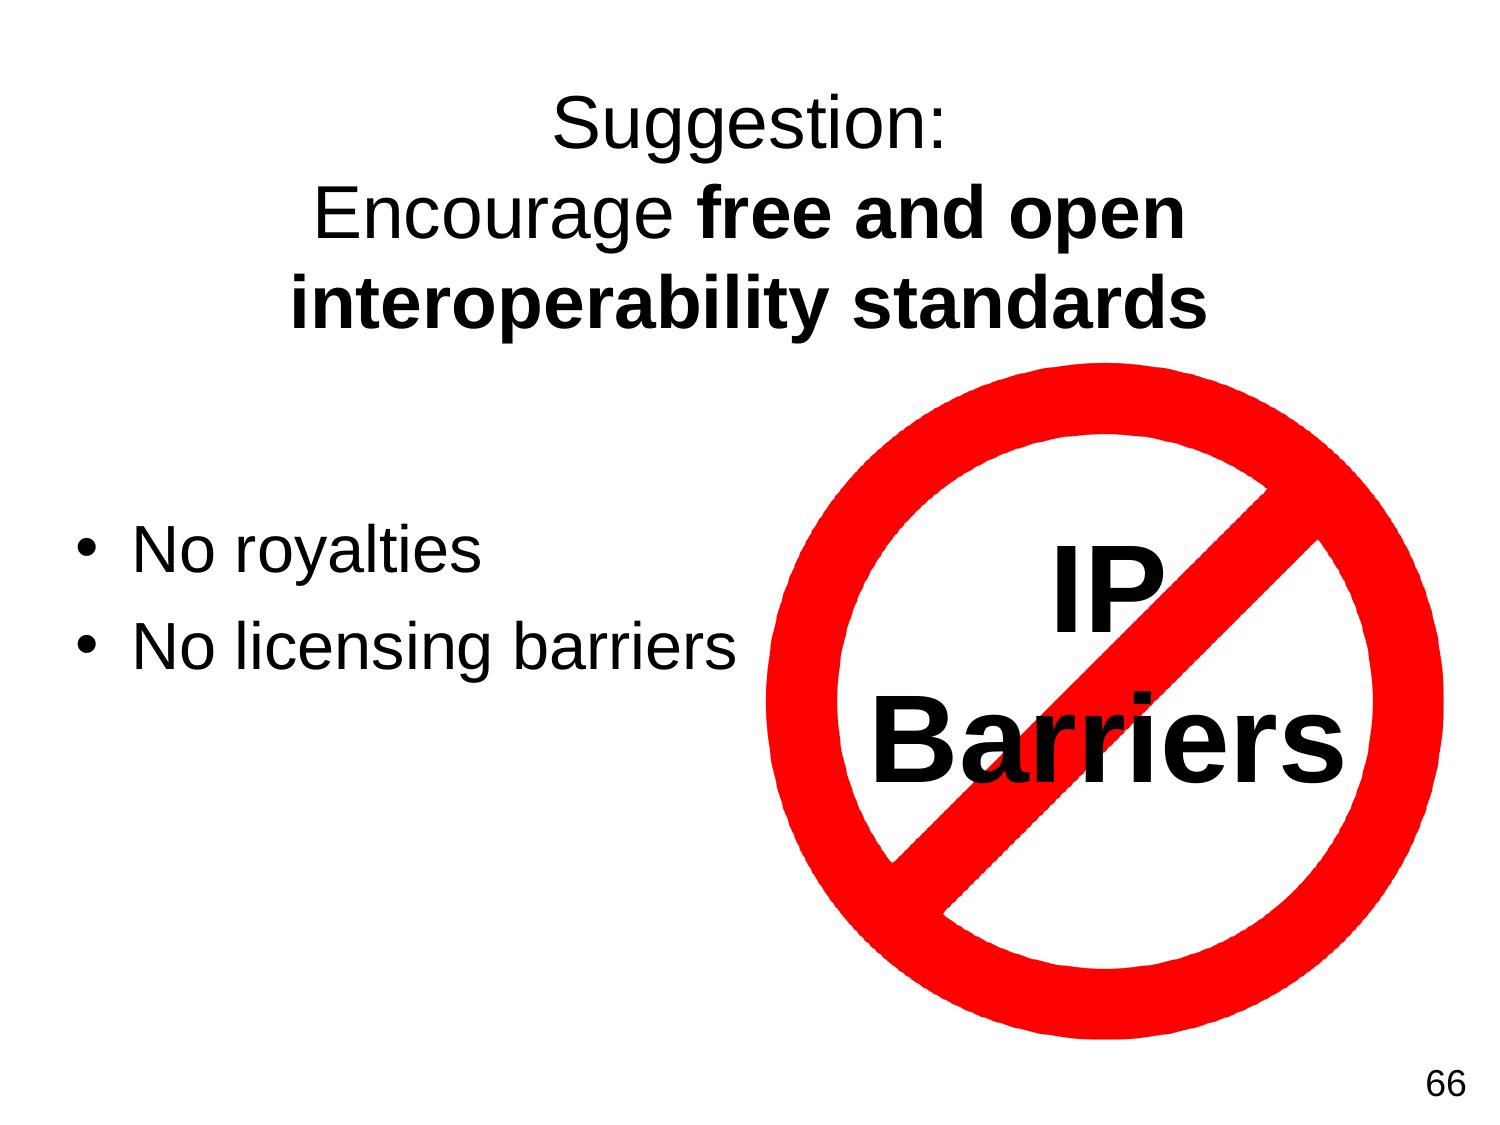

# Suggestion: Encourage free and open interoperability standards
IP
Barriers
No royalties
No licensing barriers
66